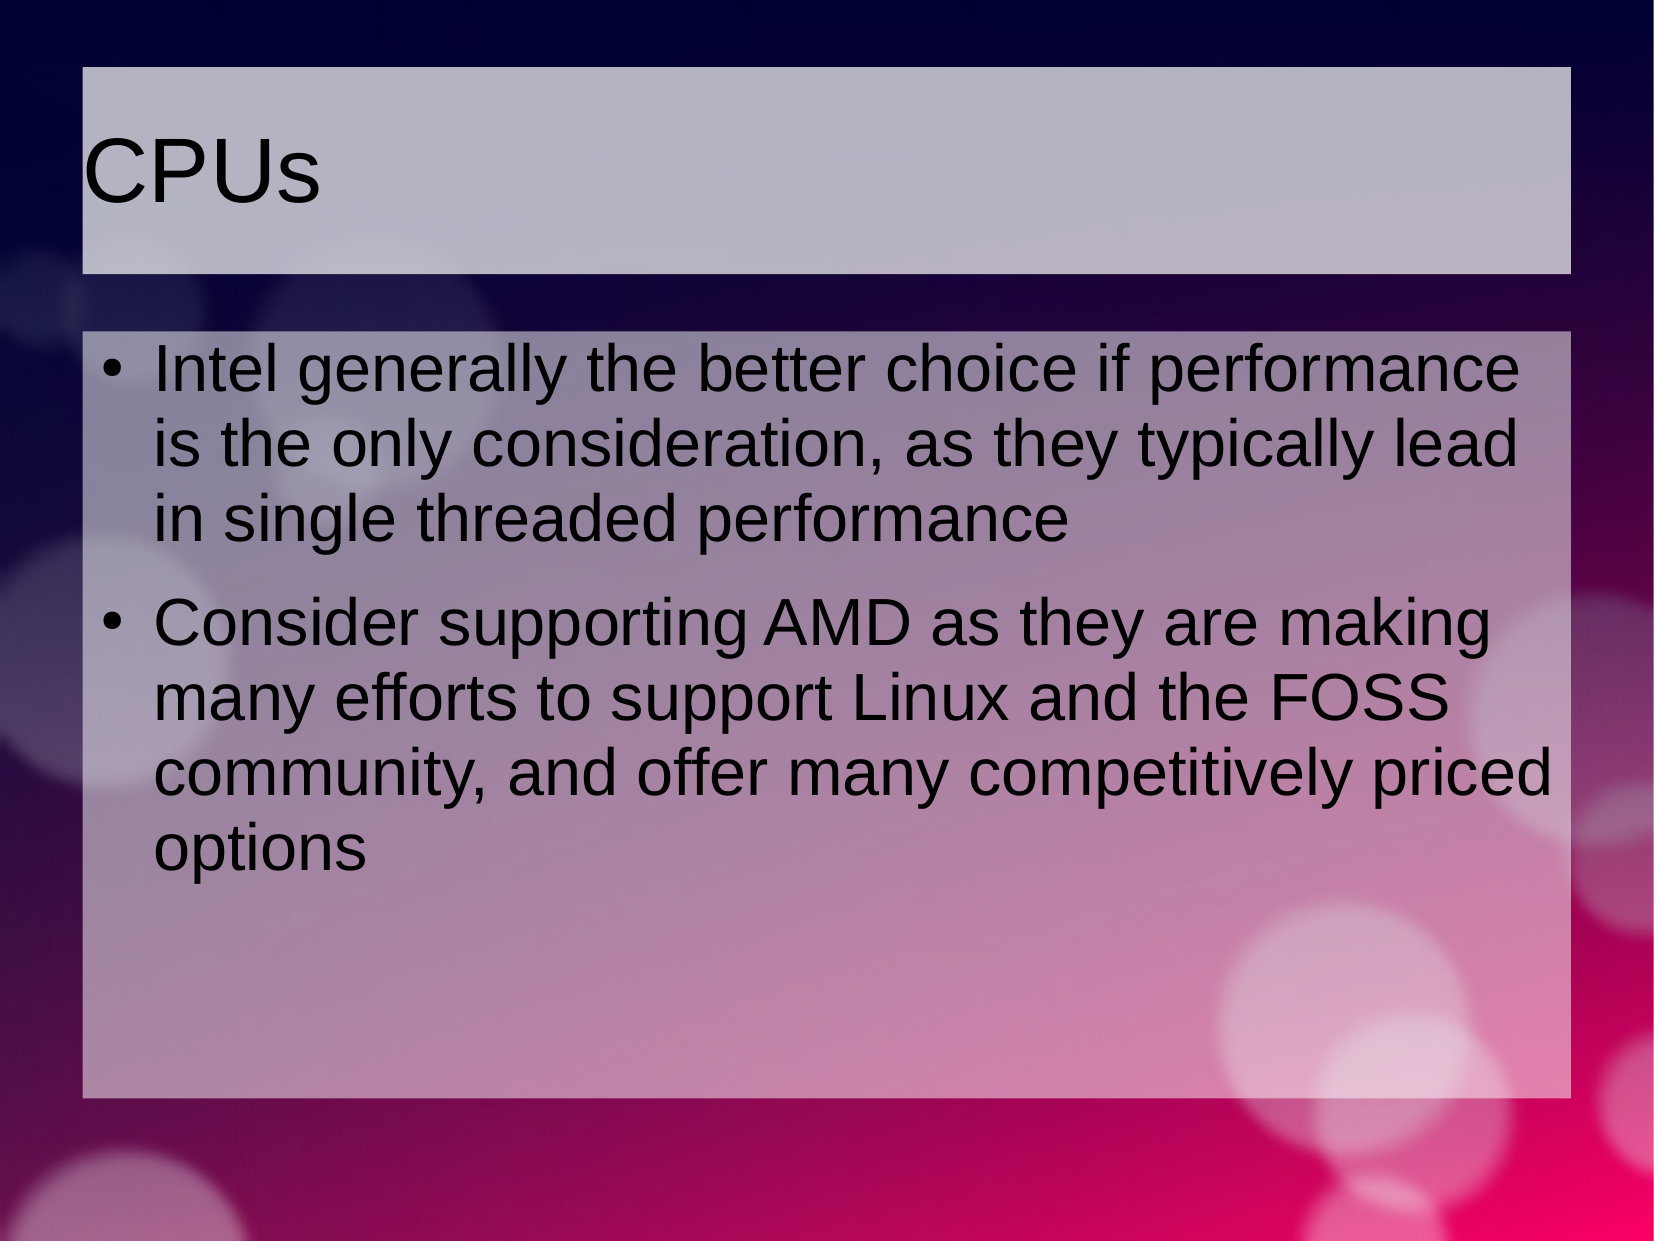

# CPUs
Intel generally the better choice if performance is the only consideration, as they typically lead in single threaded performance
Consider supporting AMD as they are making many efforts to support Linux and the FOSS community, and offer many competitively priced options